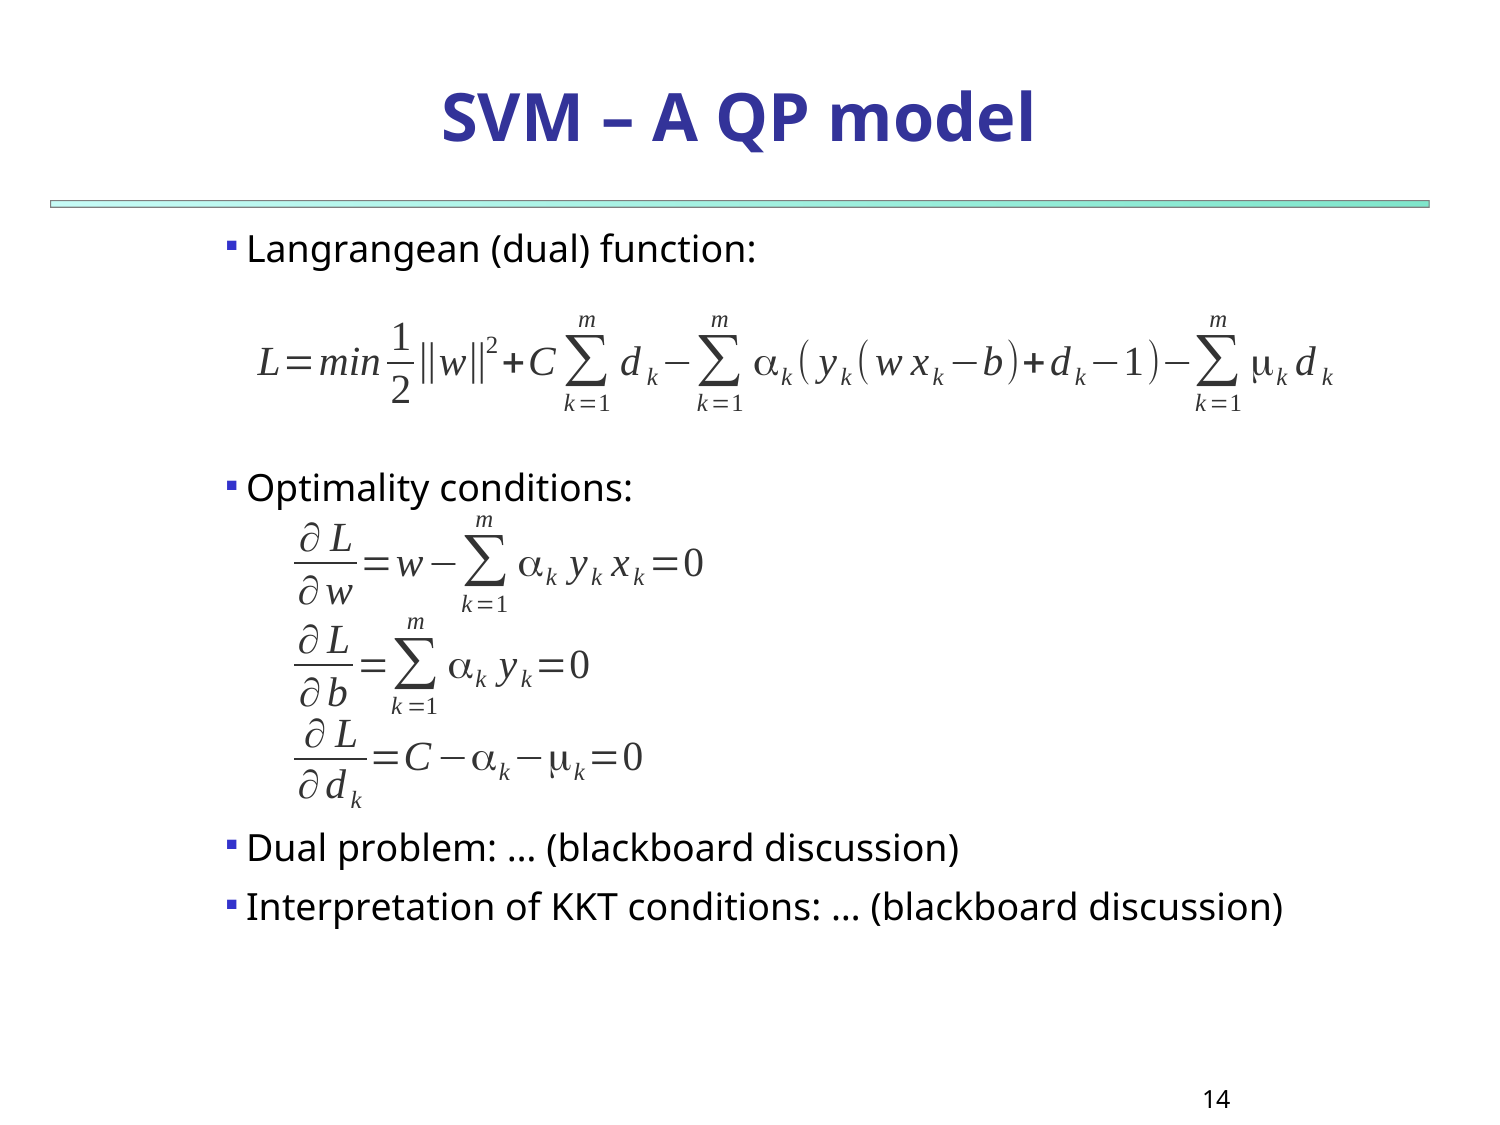

# SVM – A QP model
 Langrangean (dual) function:
 Optimality conditions:
 Dual problem: … (blackboard discussion)
 Interpretation of KKT conditions: … (blackboard discussion)